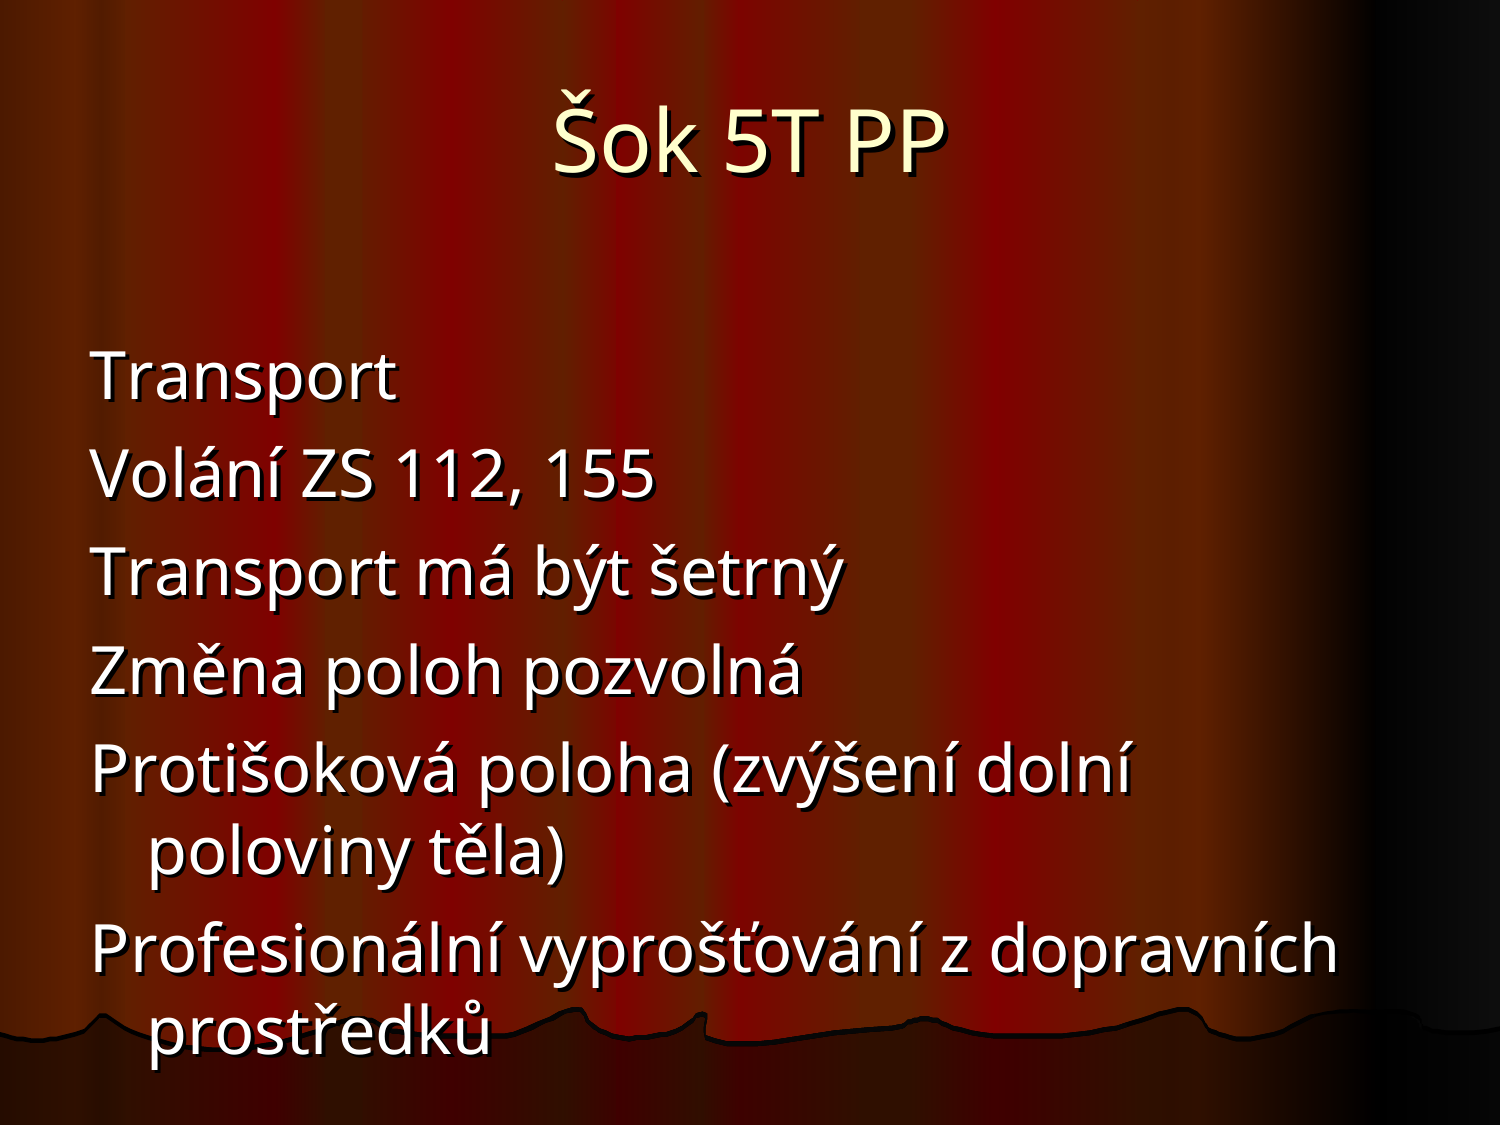

# Šok 5T PP
Transport
Volání ZS 112, 155
Transport má být šetrný
Změna poloh pozvolná
Protišoková poloha (zvýšení dolní poloviny těla)
Profesionální vyprošťování z dopravních prostředků